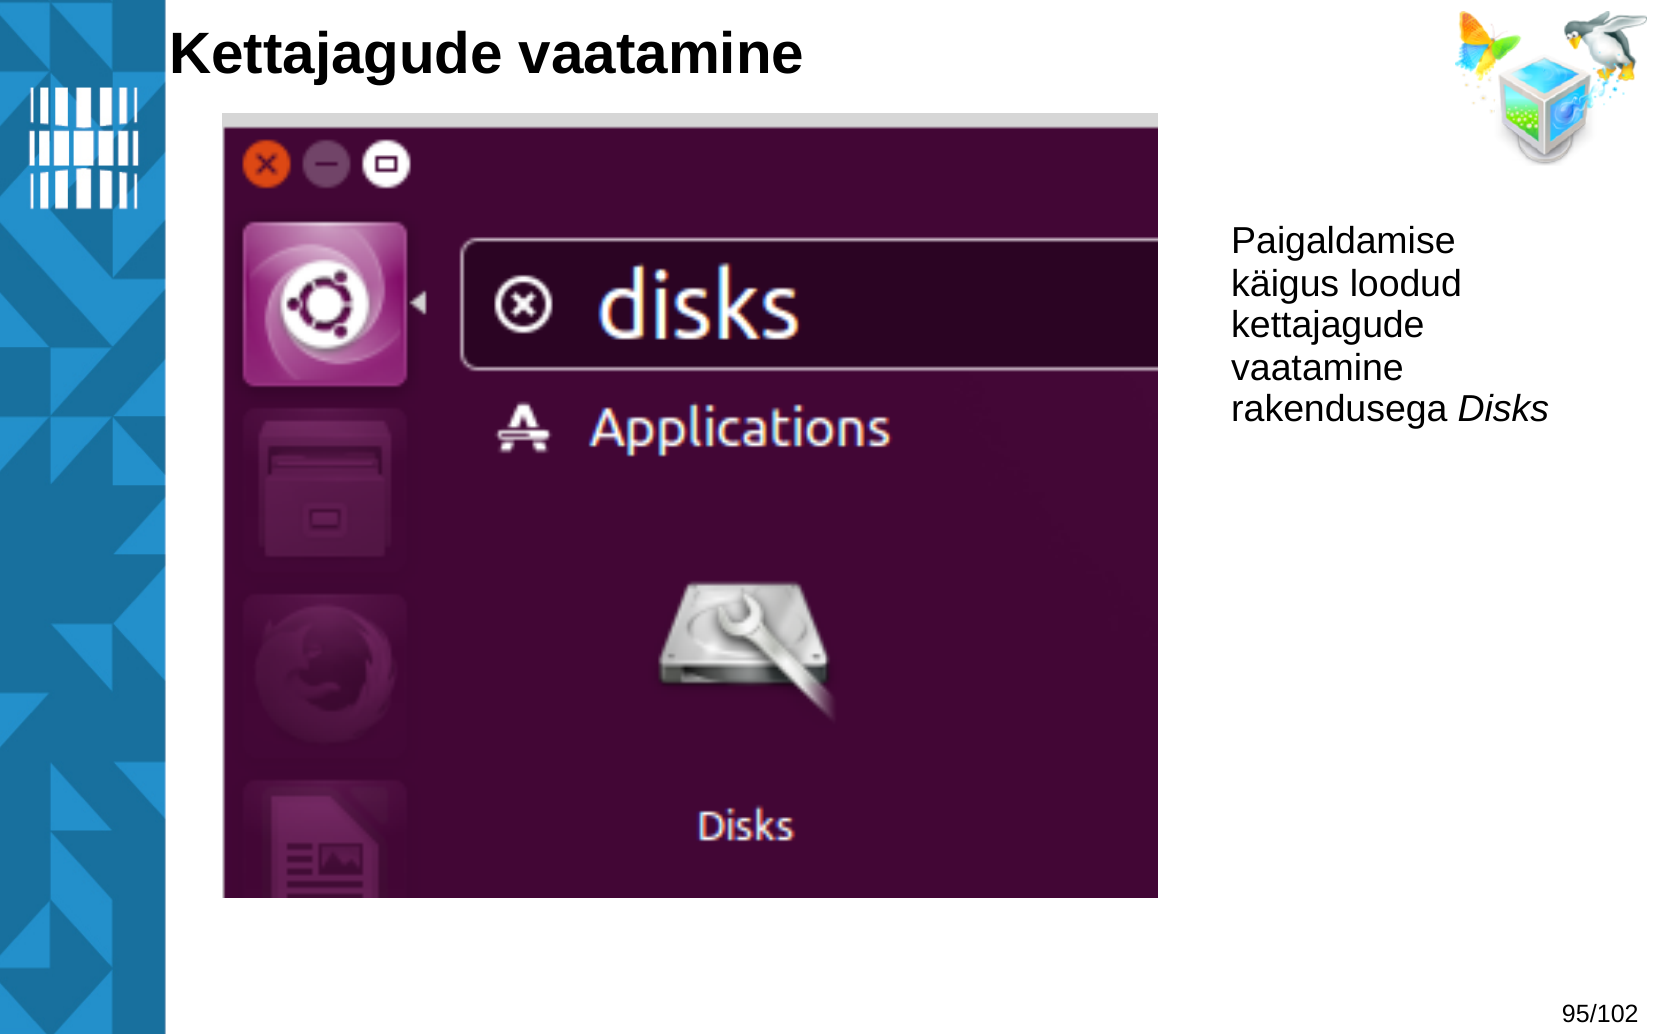

# Kettajagude vaatamine
Paigaldamise käigus loodud kettajagude vaatamine rakendusega Disks